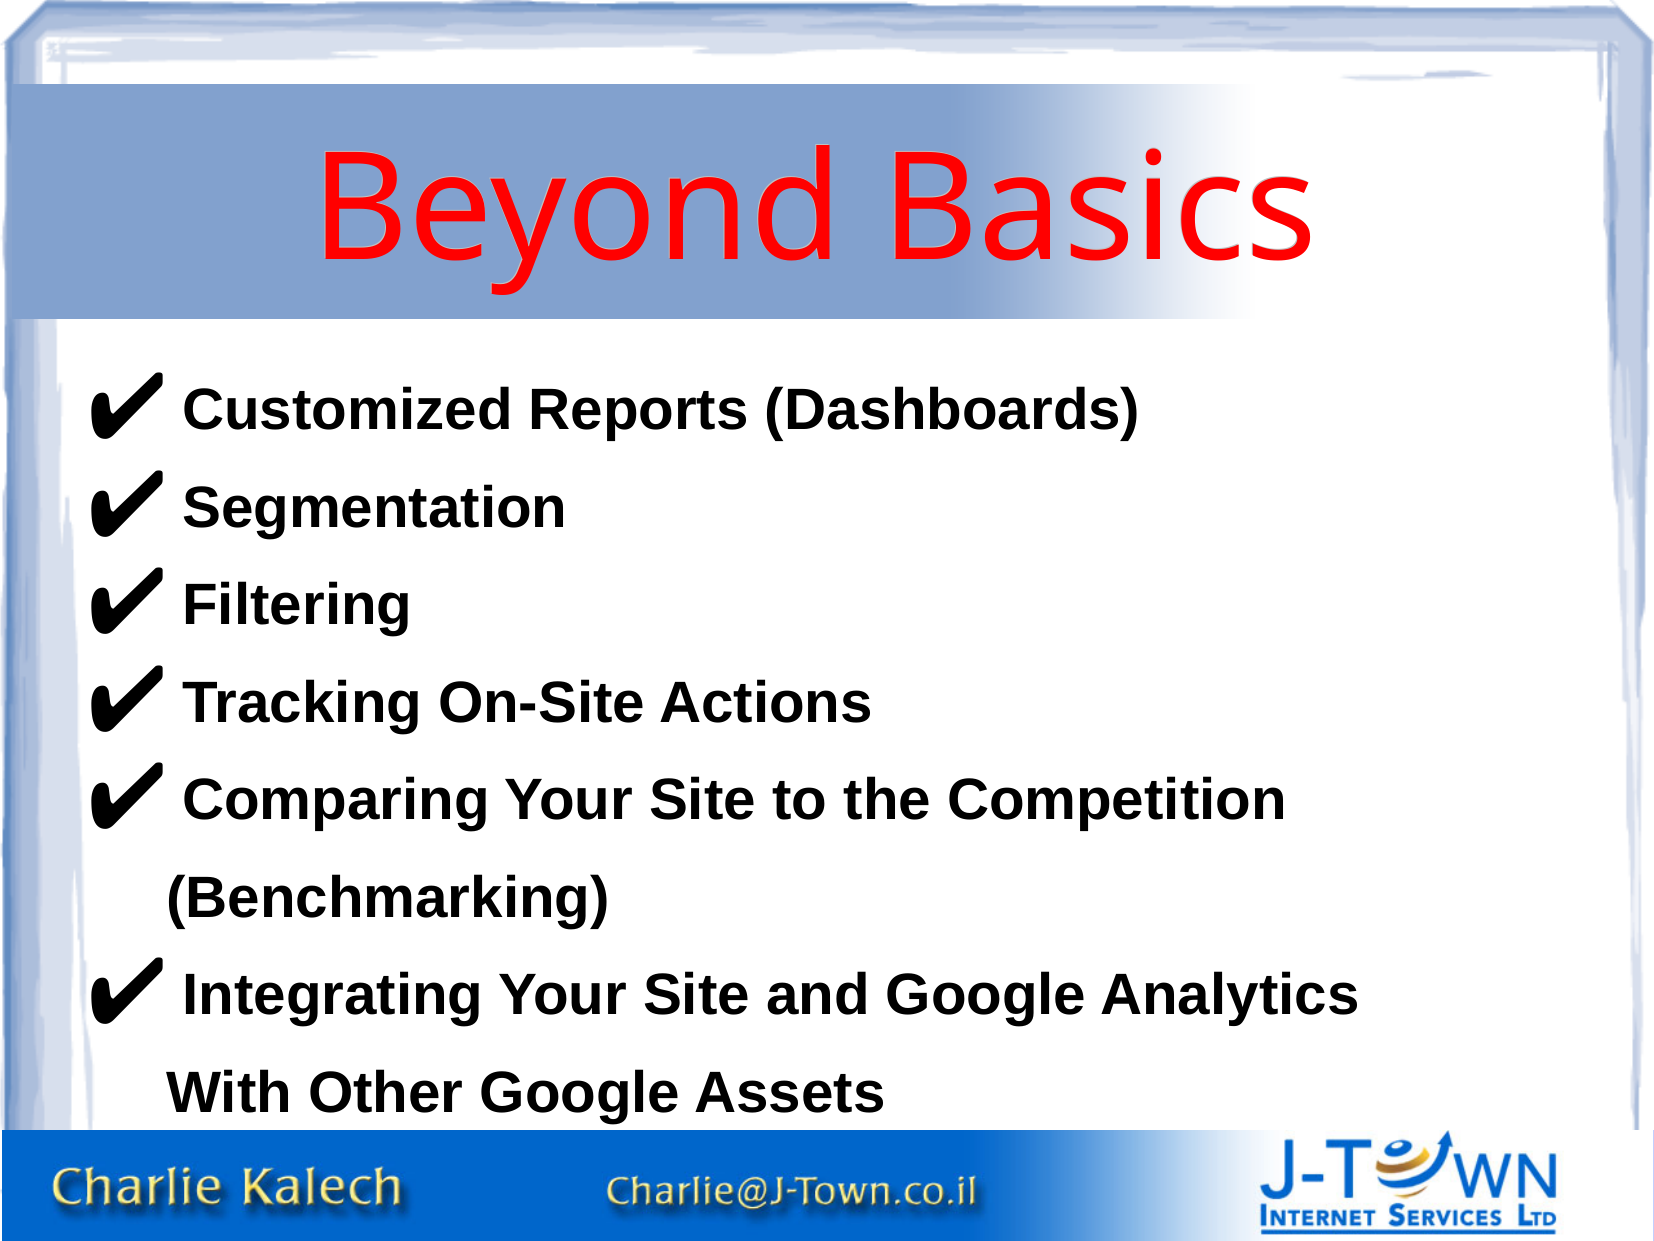

Beyond Basics
 Customized Reports (Dashboards)
 Segmentation
 Filtering
 Tracking On-Site Actions
 Comparing Your Site to the Competition
(Benchmarking)
 Integrating Your Site and Google Analytics
With Other Google Assets